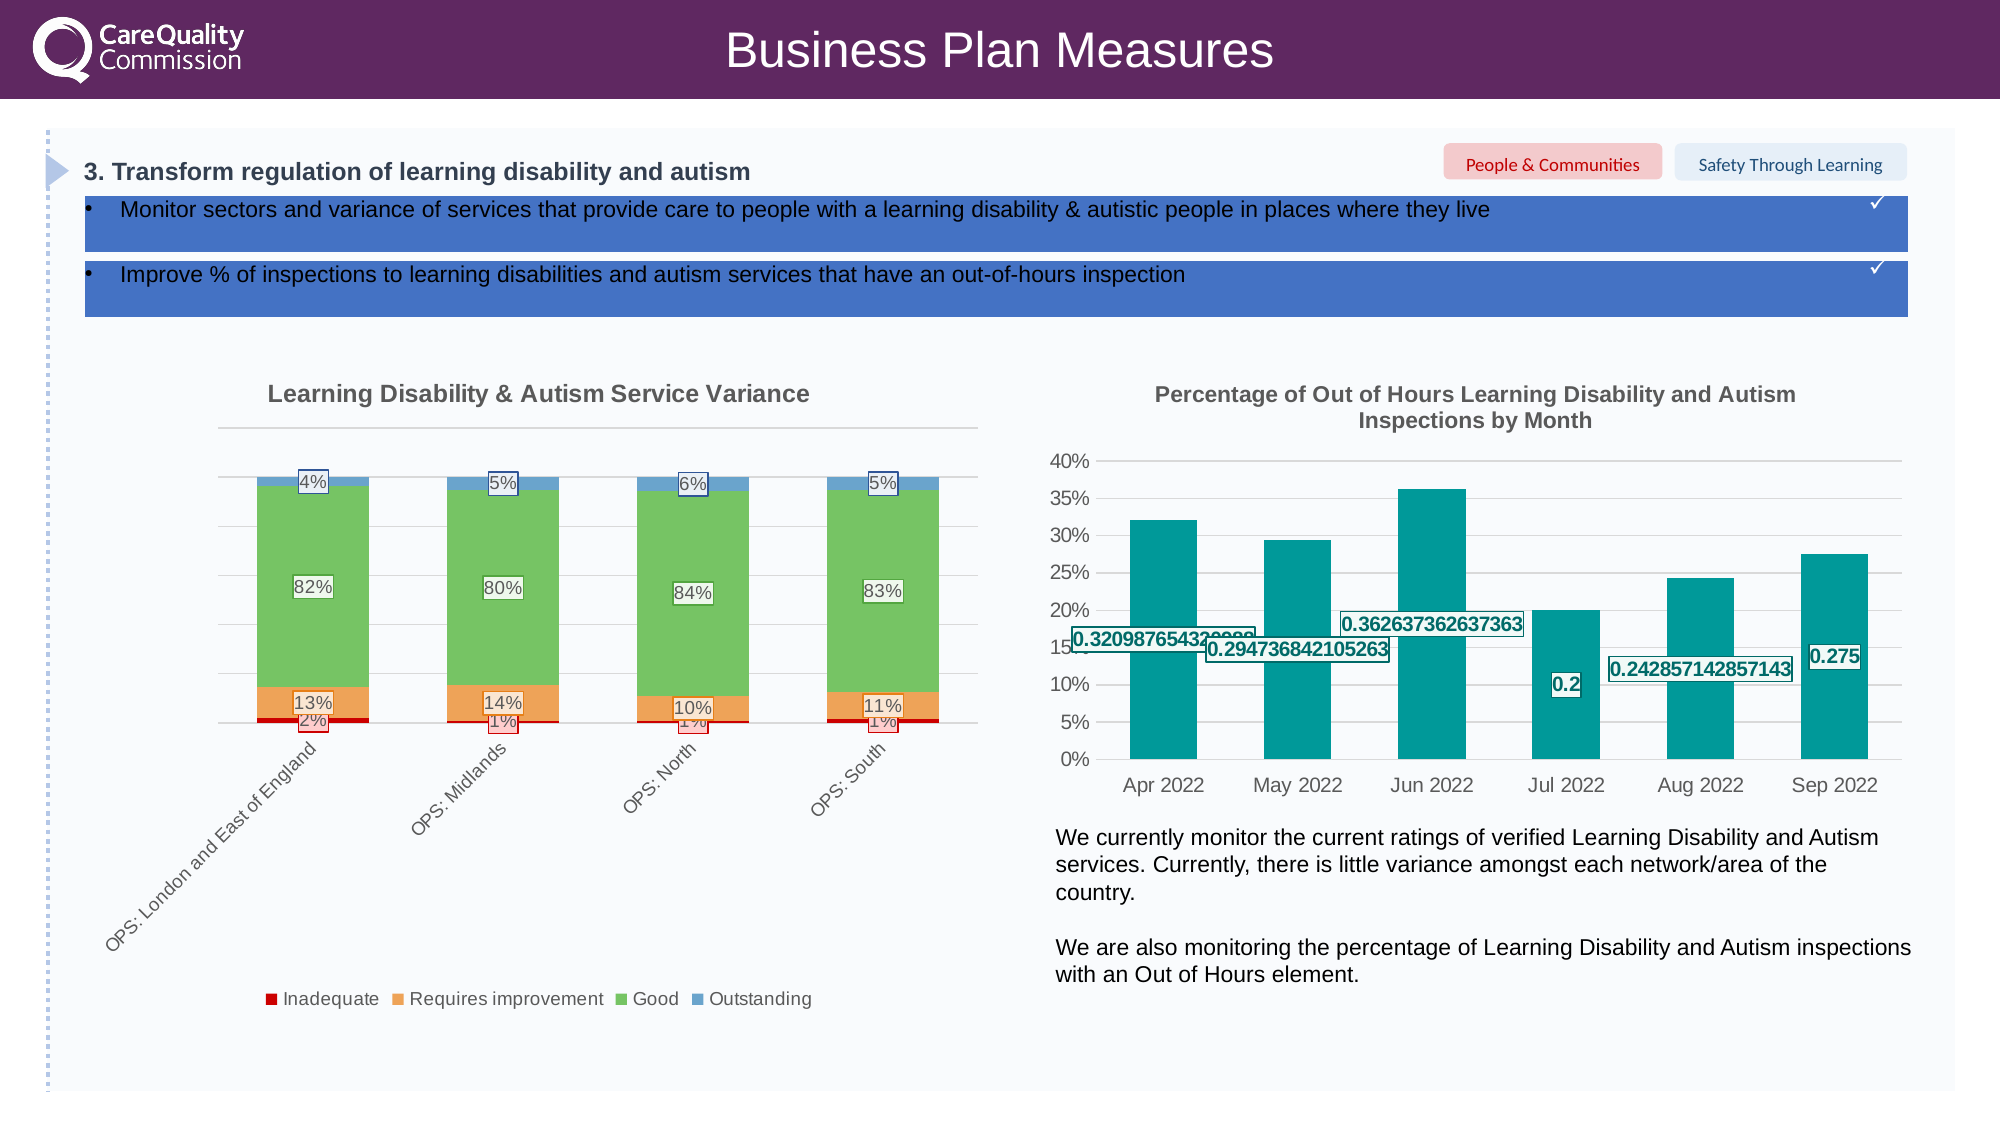

Business Plan Measures
People & Communities
Safety Through Learning
3. Transform regulation of learning disability and autism
| Monitor sectors and variance of services that provide care to people with a learning disability & autistic people in places where they live |  |
| --- | --- |
| Improve % of inspections to learning disabilities and autism services that have an out-of-hours inspection |  |
| --- | --- |
### Chart: Learning Disability & Autism Service Variance
| Category | Inadequate | Requires improvement | Good | Outstanding |
|---|---|---|---|---|
| OPS: London and East of England | 0.0169133192389006 | 0.126849894291755 | 0.818886539816772 | 0.0373502466525722 |
| OPS: Midlands | 0.00730994152046784 | 0.144005847953216 | 0.796052631578947 | 0.0526315789473684 |
| OPS: North | 0.00694444444444444 | 0.100694444444444 | 0.836805555555556 | 0.0555555555555556 |
| OPS: South | 0.0143149284253579 | 0.10838445807771 | 0.825664621676892 | 0.0516359918200409 |
### Chart: Percentage of Out of Hours Learning Disability and Autism Inspections by Month
| Category | OOH |
|---|---|
| Apr 2022 | 0.320987654320988 |
| May 2022 | 0.294736842105263 |
| Jun 2022 | 0.362637362637363 |
| Jul 2022 | 0.2 |
| Aug 2022 | 0.242857142857143 |
| Sep 2022 | 0.275 |We currently monitor the current ratings of verified Learning Disability and Autism services. Currently, there is little variance amongst each network/area of the country.
We are also monitoring the percentage of Learning Disability and Autism inspections with an Out of Hours element.